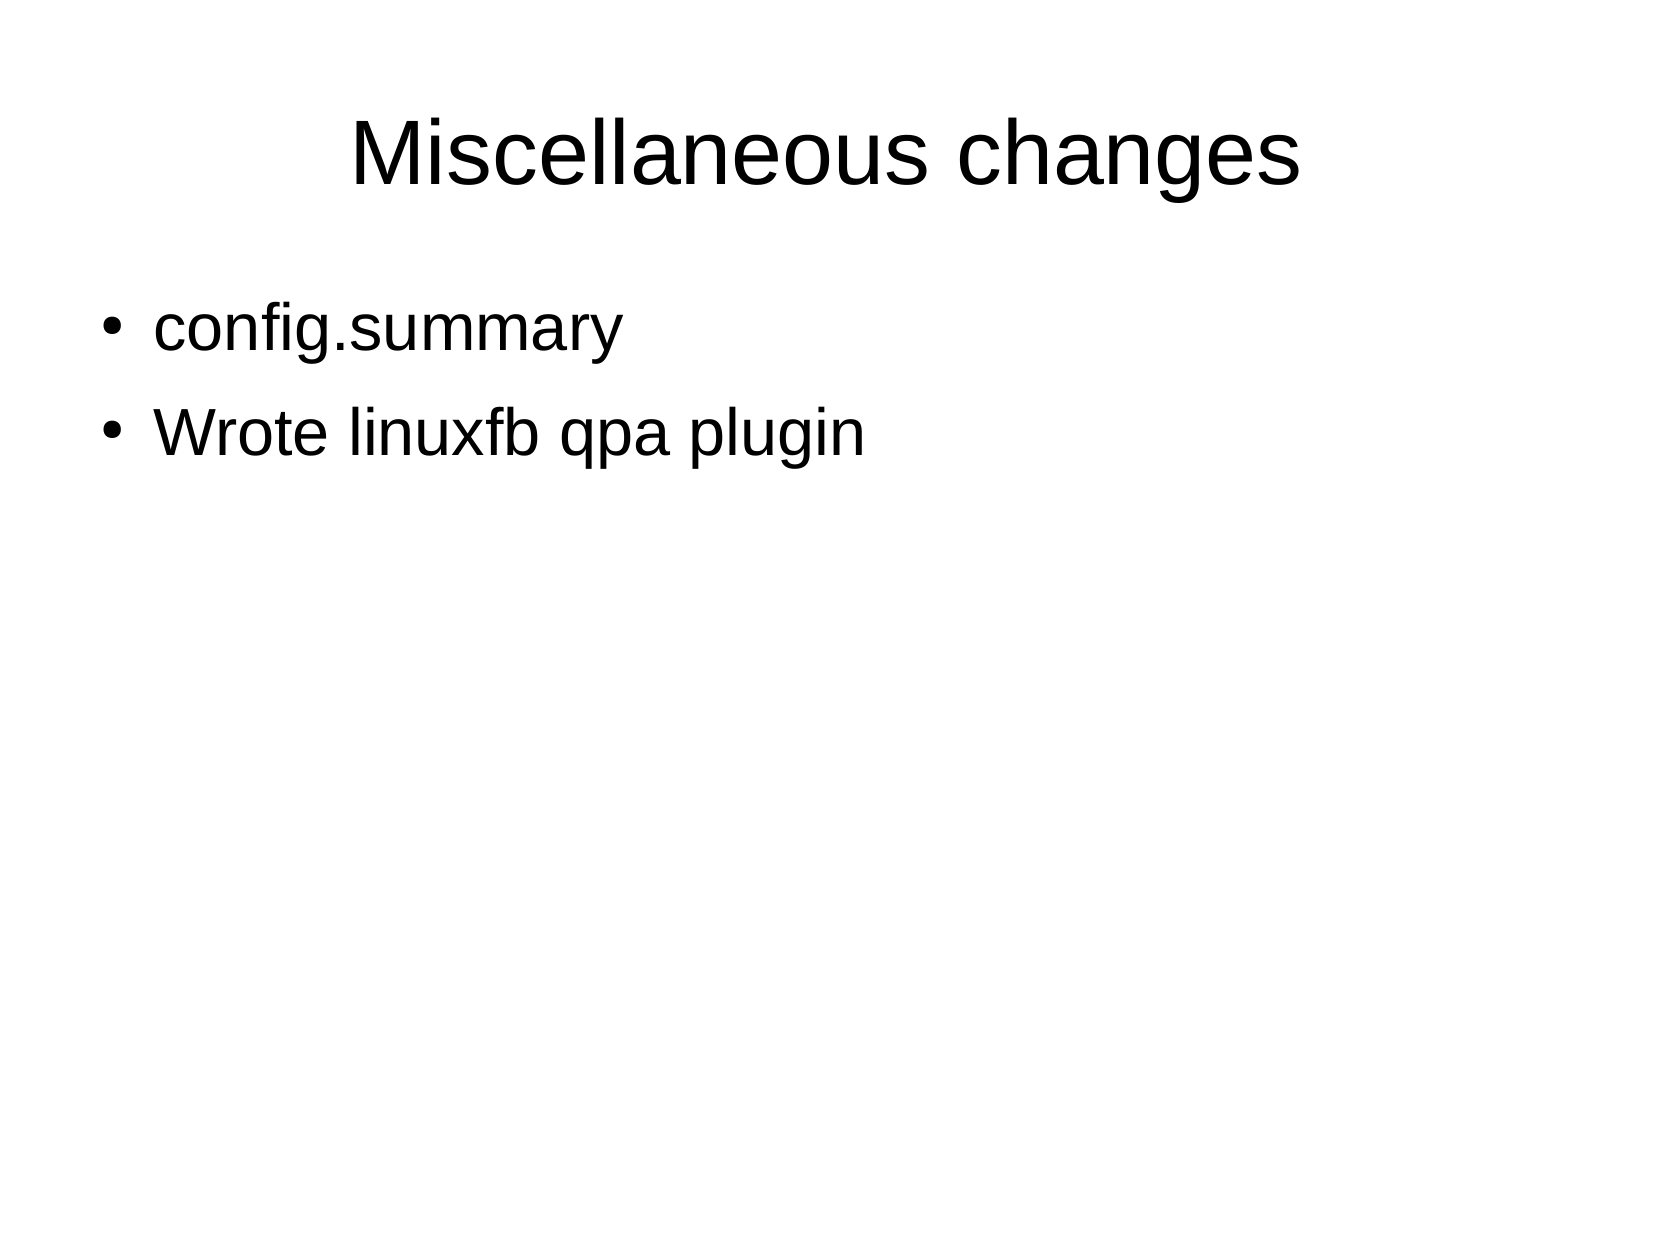

# Miscellaneous changes
config.summary
Wrote linuxfb qpa plugin